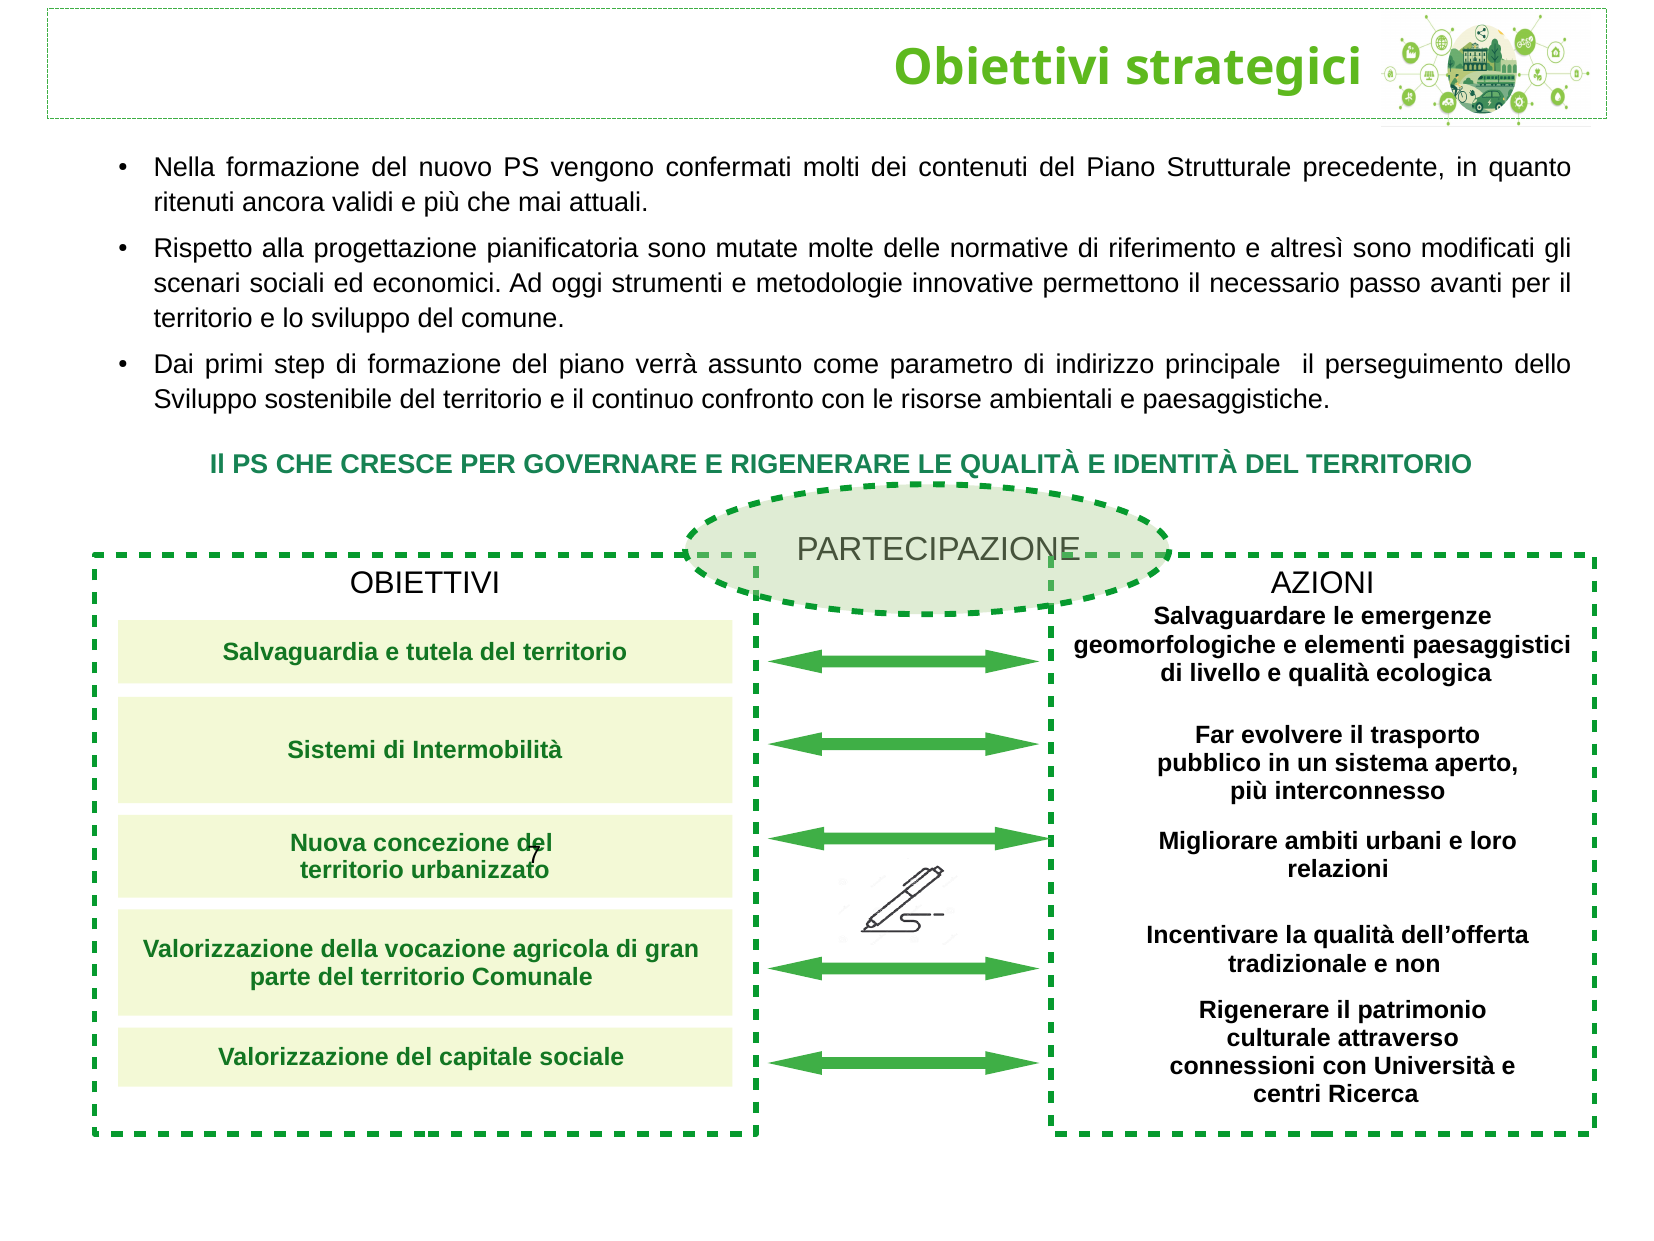

# Obiettivi strategici
Nella formazione del nuovo PS vengono confermati molti dei contenuti del Piano Strutturale precedente, in quanto ritenuti ancora validi e più che mai attuali.
Rispetto alla progettazione pianificatoria sono mutate molte delle normative di riferimento e altresì sono modificati gli scenari sociali ed economici. Ad oggi strumenti e metodologie innovative permettono il necessario passo avanti per il territorio e lo sviluppo del comune.
Dai primi step di formazione del piano verrà assunto come parametro di indirizzo principale il perseguimento dello Sviluppo sostenibile del territorio e il continuo confronto con le risorse ambientali e paesaggistiche.
Il PS CHE CRESCE PER GOVERNARE E RIGENERARE LE QUALITÀ E IDENTITÀ DEL TERRITORIO
PARTECIPAZIONE
OBIETTIVI
AZIONI
 Salvaguardare le emergenze
geomorfologiche e elementi paesaggistici
 di livello e qualità ecologica
Salvaguardia e tutela del territorio
Sistemi di Intermobilità
Far evolvere il trasporto pubblico in un sistema aperto, più interconnesso
Nuova concezione del
territorio urbanizzato
Migliorare ambiti urbani e loro relazioni
Valorizzazione della vocazione agricola di gran
parte del territorio Comunale
Incentivare la qualità dell’offerta tradizionale e non
Rigenerare il patrimonio culturale attraverso connessioni con Università e centri Ricerca
Valorizzazione del capitale sociale